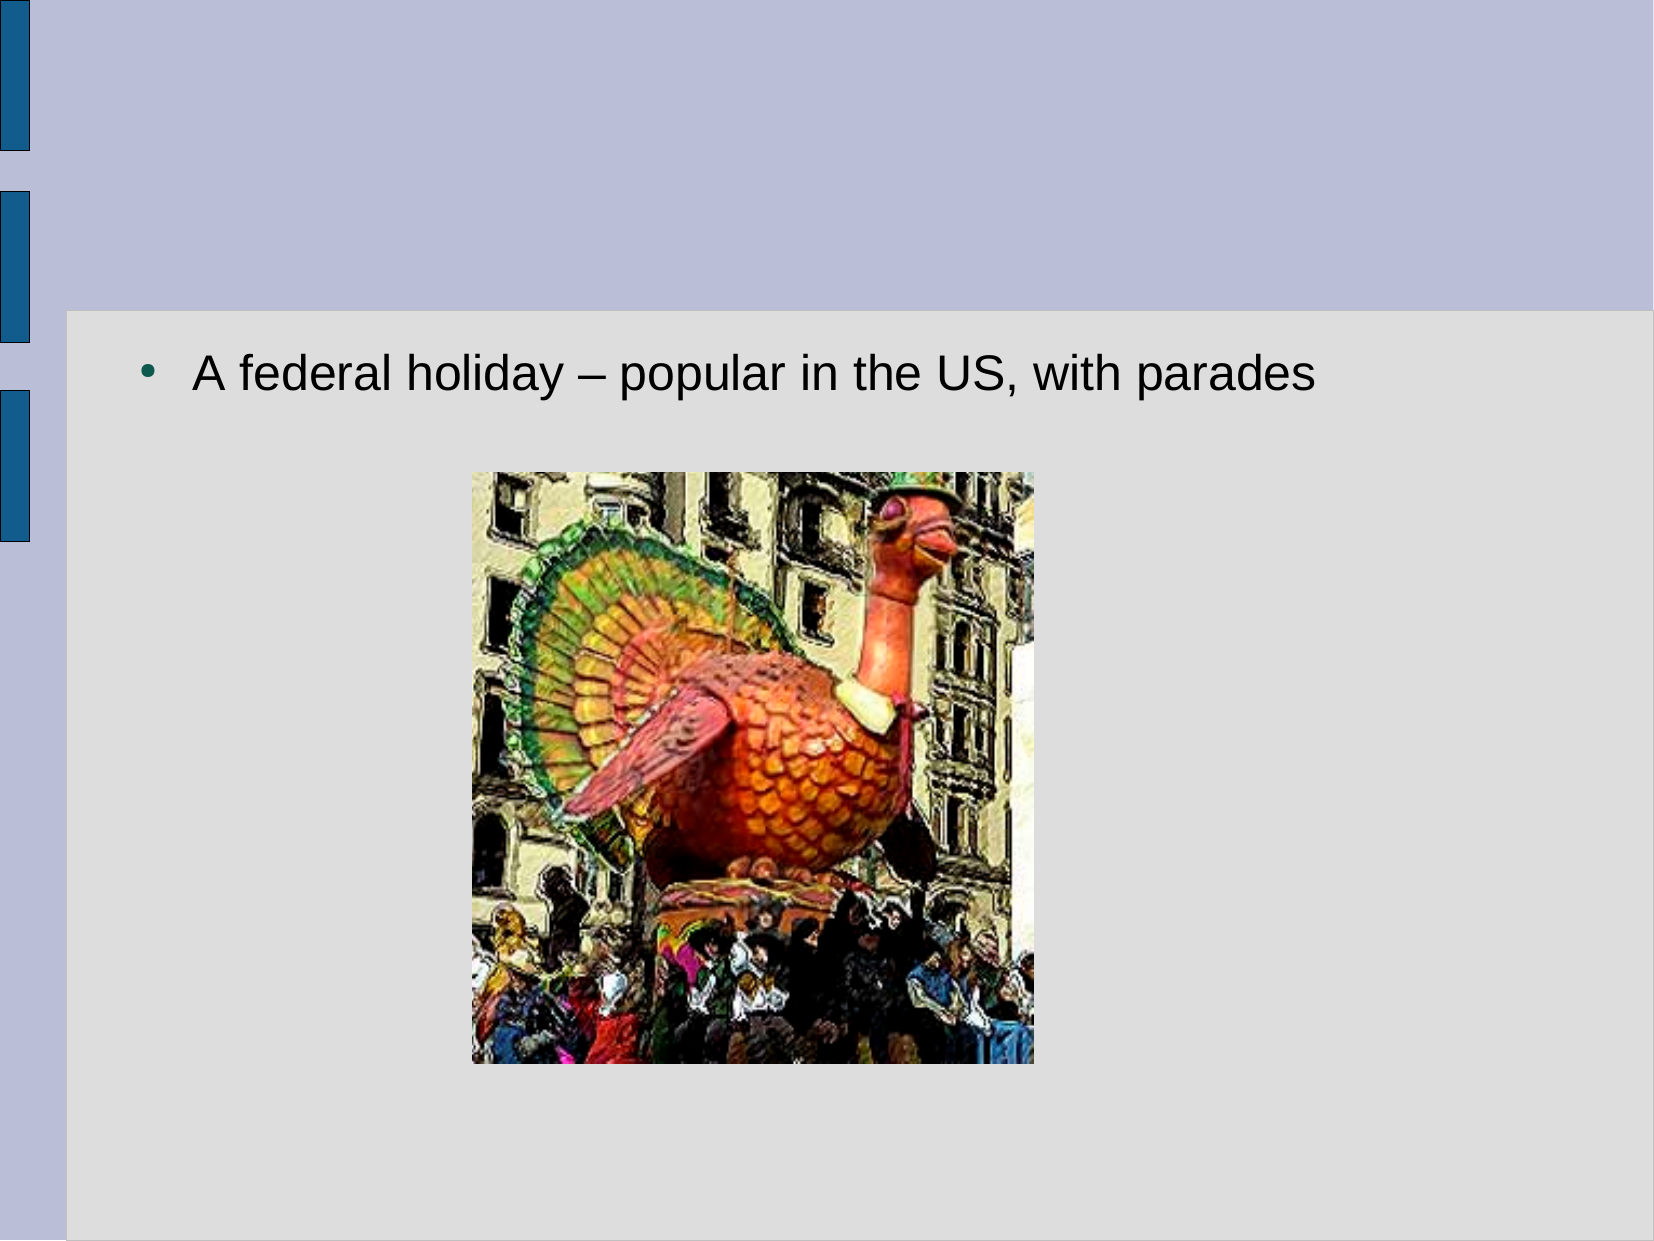

# A federal holiday – popular in the US, with parades